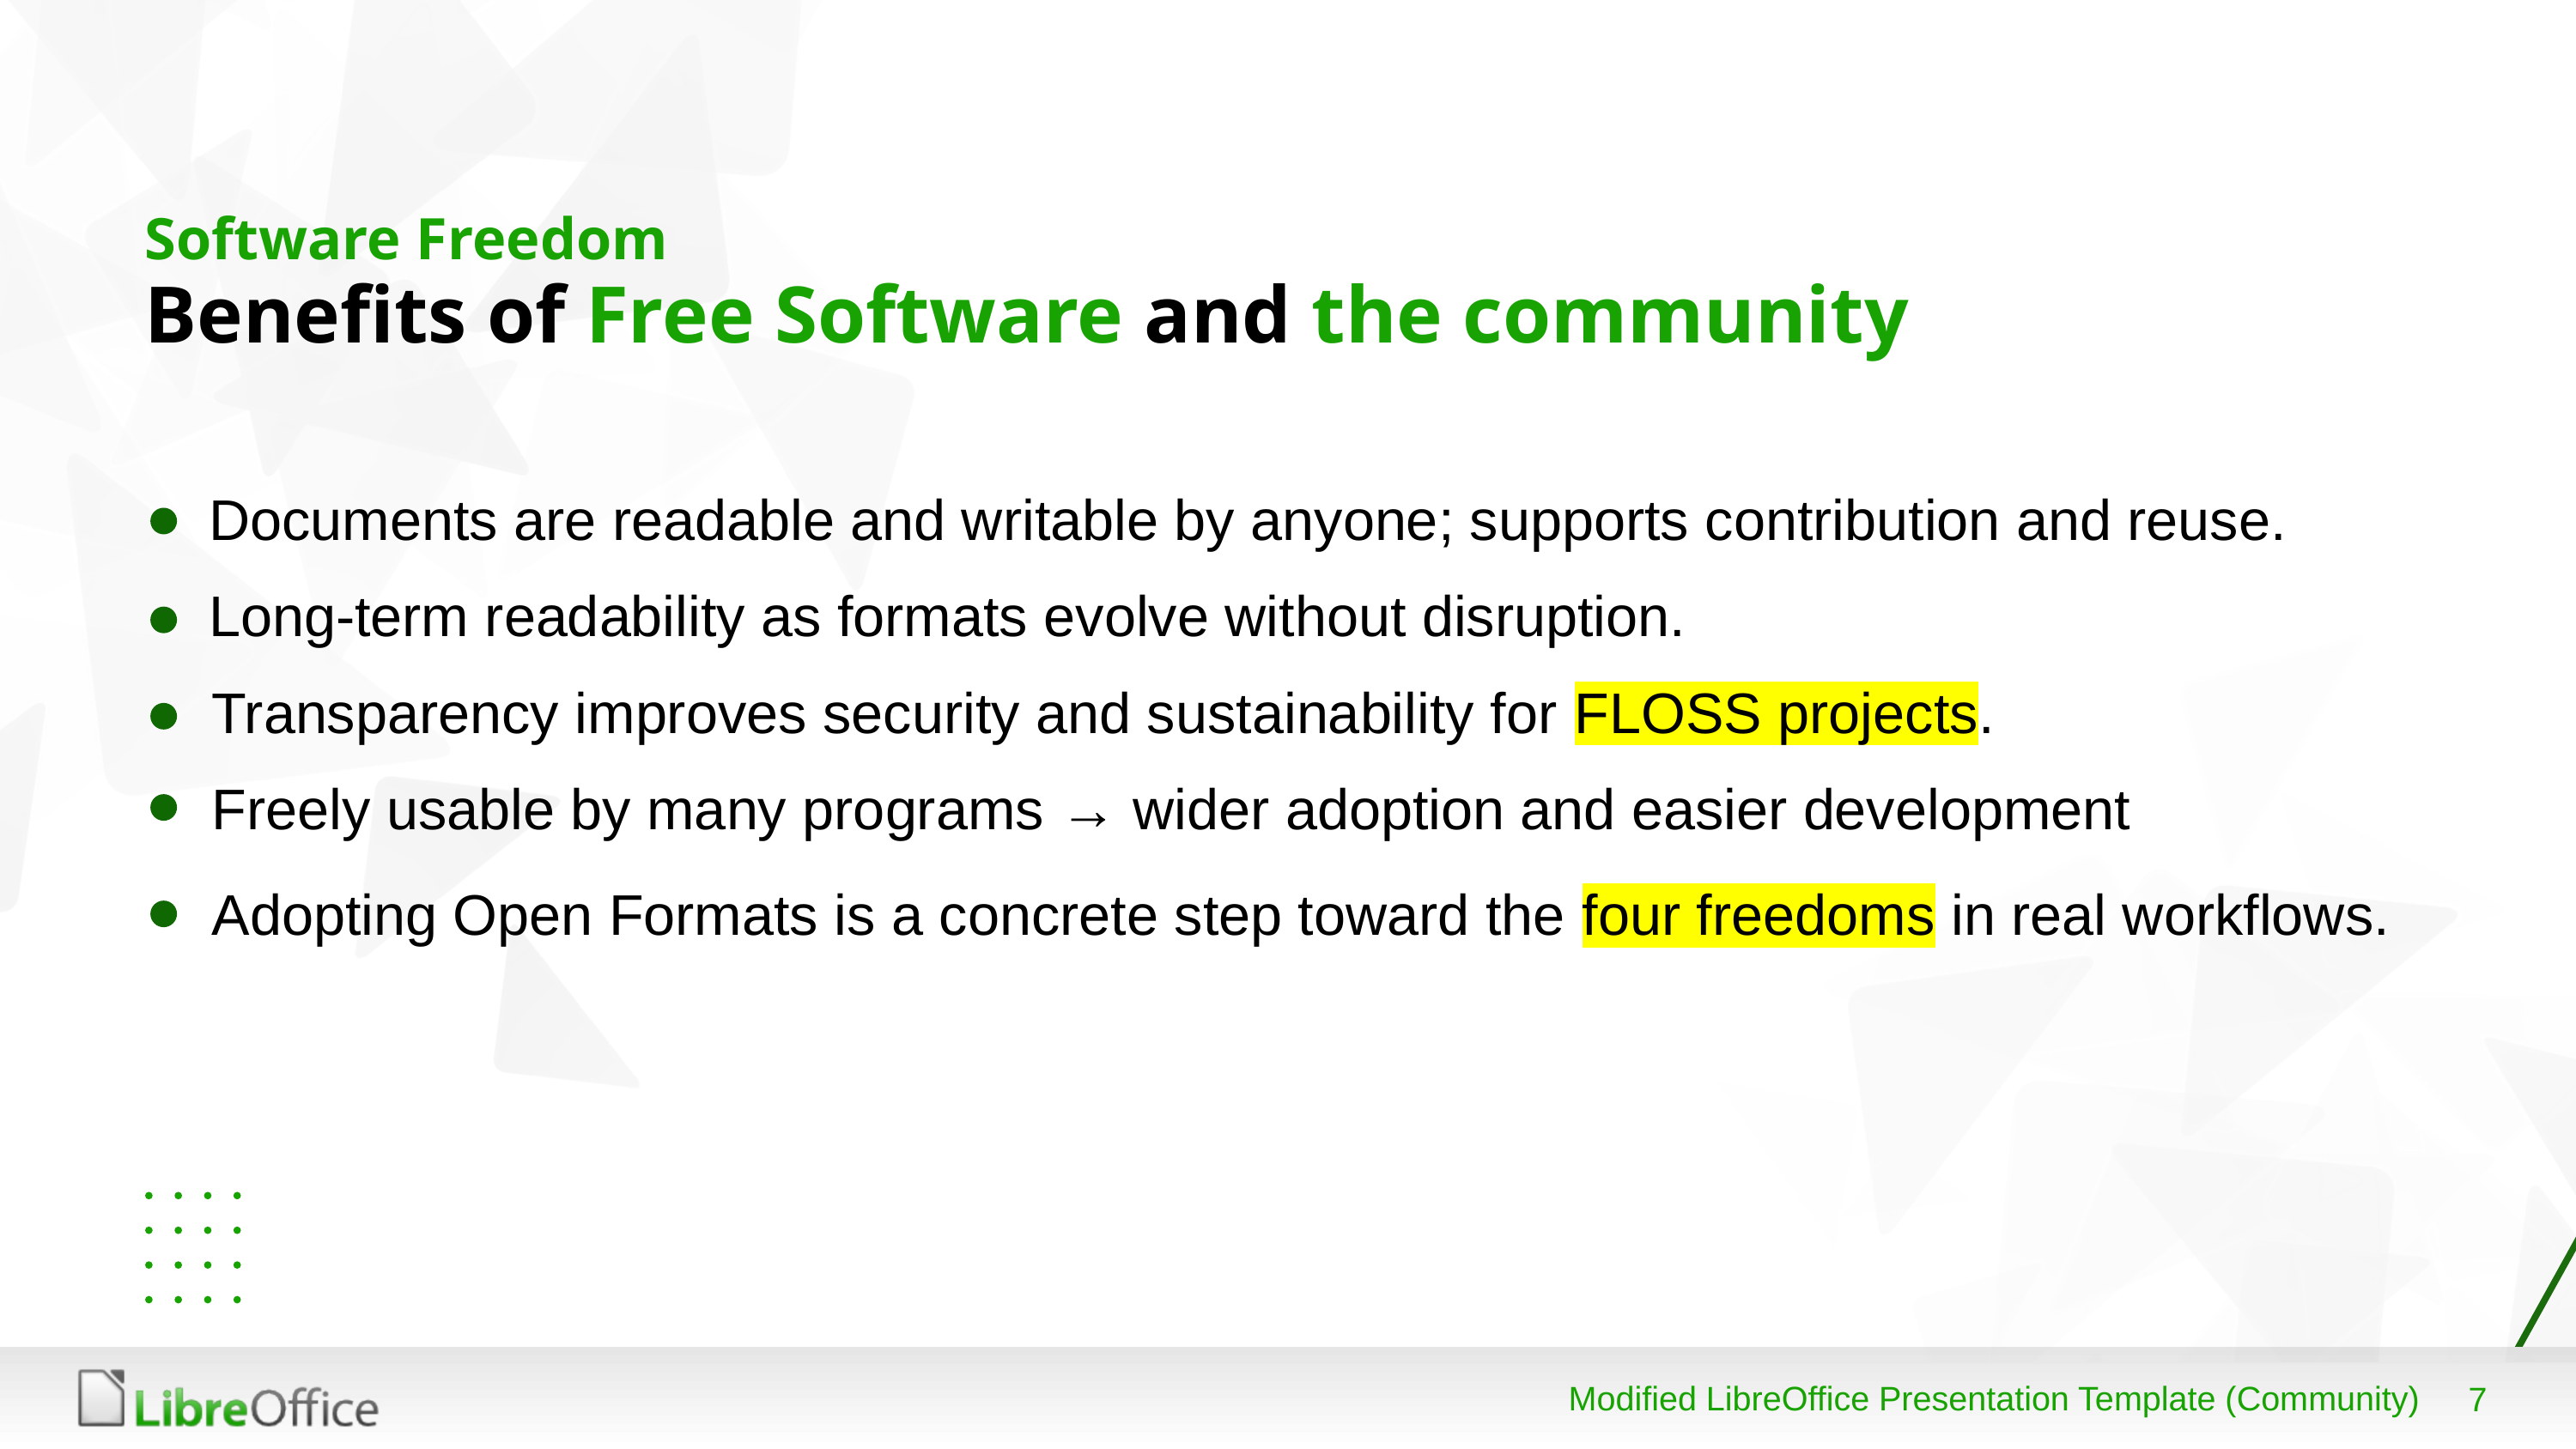

Software Freedom
Benefits of Free Software and the community
Documents are readable and writable by anyone; supports contribution and reuse.
Long-term readability as formats evolve without disruption.
Transparency improves security and sustainability for FLOSS projects.
Freely usable by many programs → wider adoption and easier development
Adopting Open Formats is a concrete step toward the four freedoms in real workflows.
Modified LibreOffice Presentation Template (Community)
7